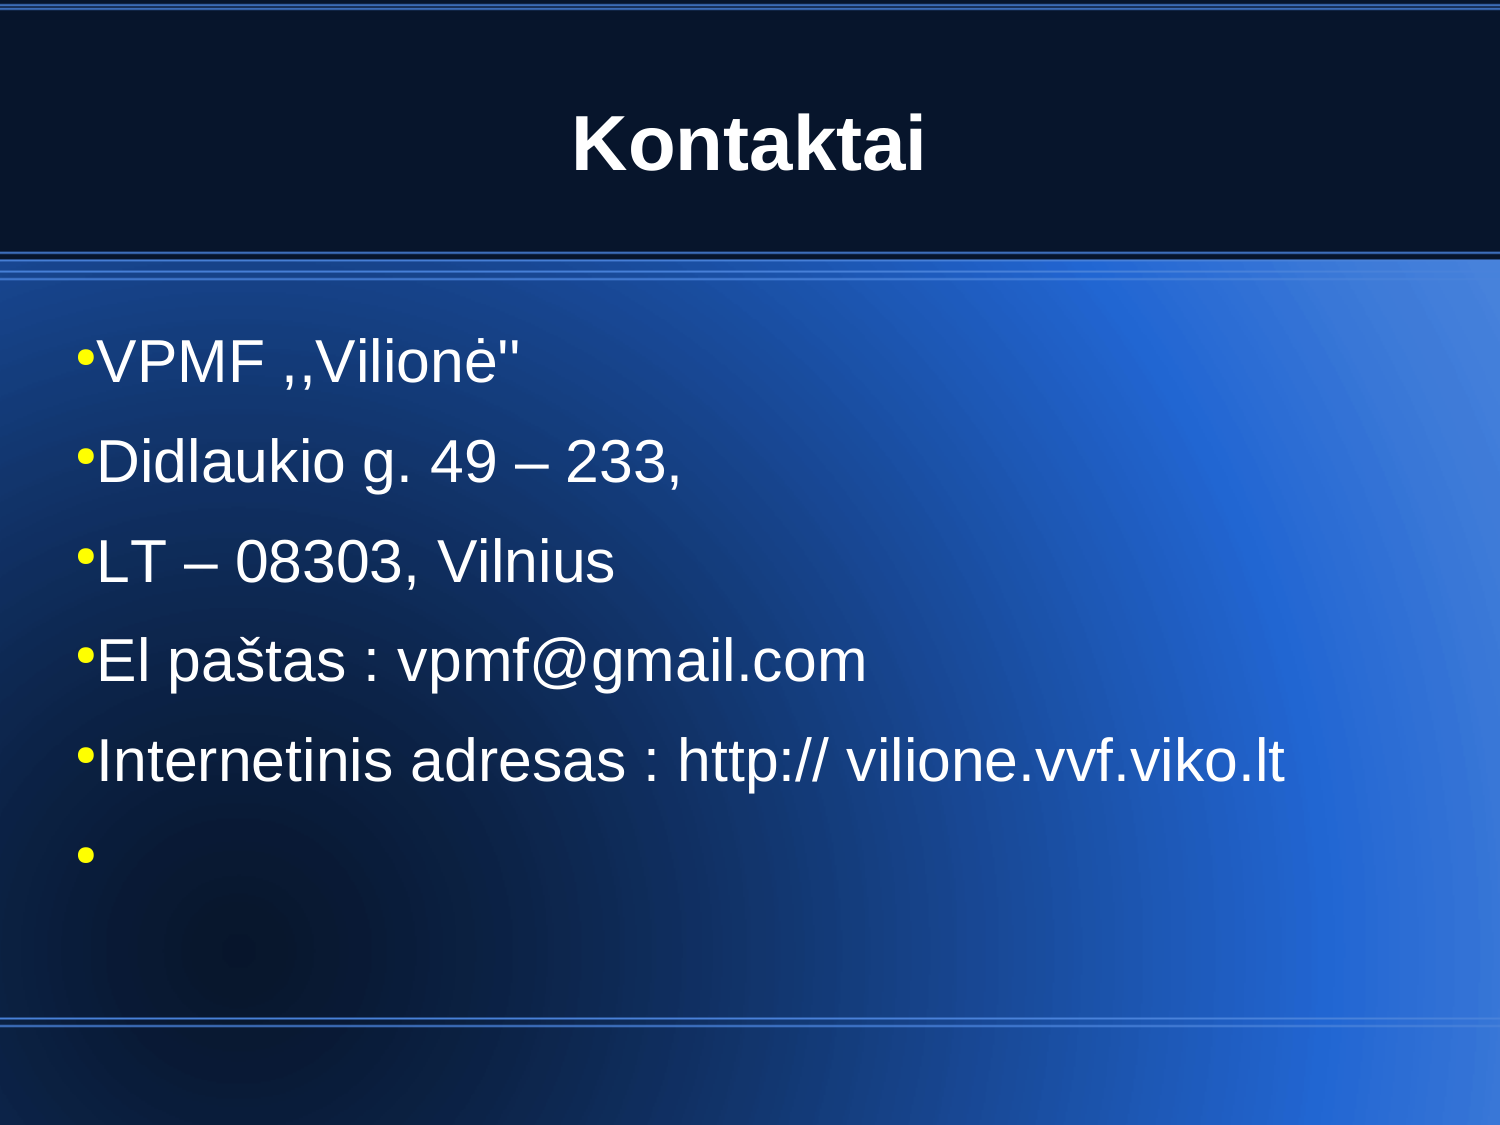

# Kontaktai
VPMF ,,Vilionė''
Didlaukio g. 49 – 233,
LT – 08303, Vilnius
El paštas : vpmf@gmail.com
Internetinis adresas : http:// vilione.vvf.viko.lt